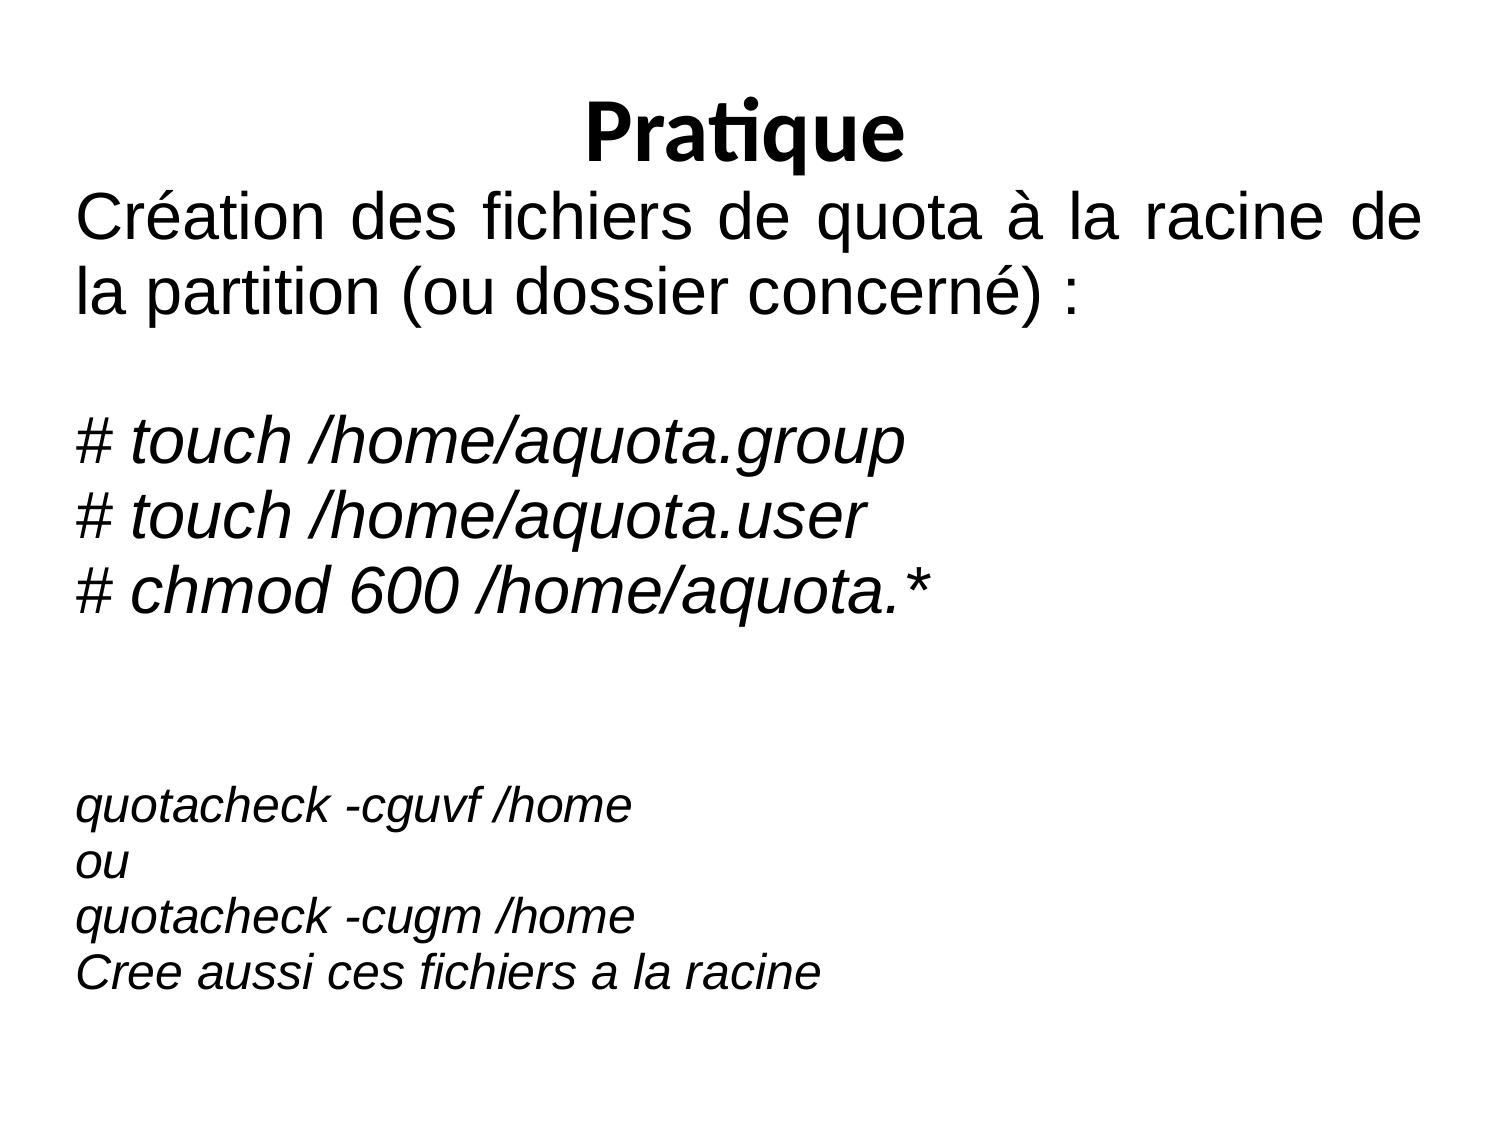

# Pratique
Création des fichiers de quota à la racine de la partition (ou dossier concerné) :
# touch /home/aquota.group
# touch /home/aquota.user
# chmod 600 /home/aquota.*
quotacheck -cguvf /home
ou
quotacheck -cugm /home
Cree aussi ces fichiers a la racine